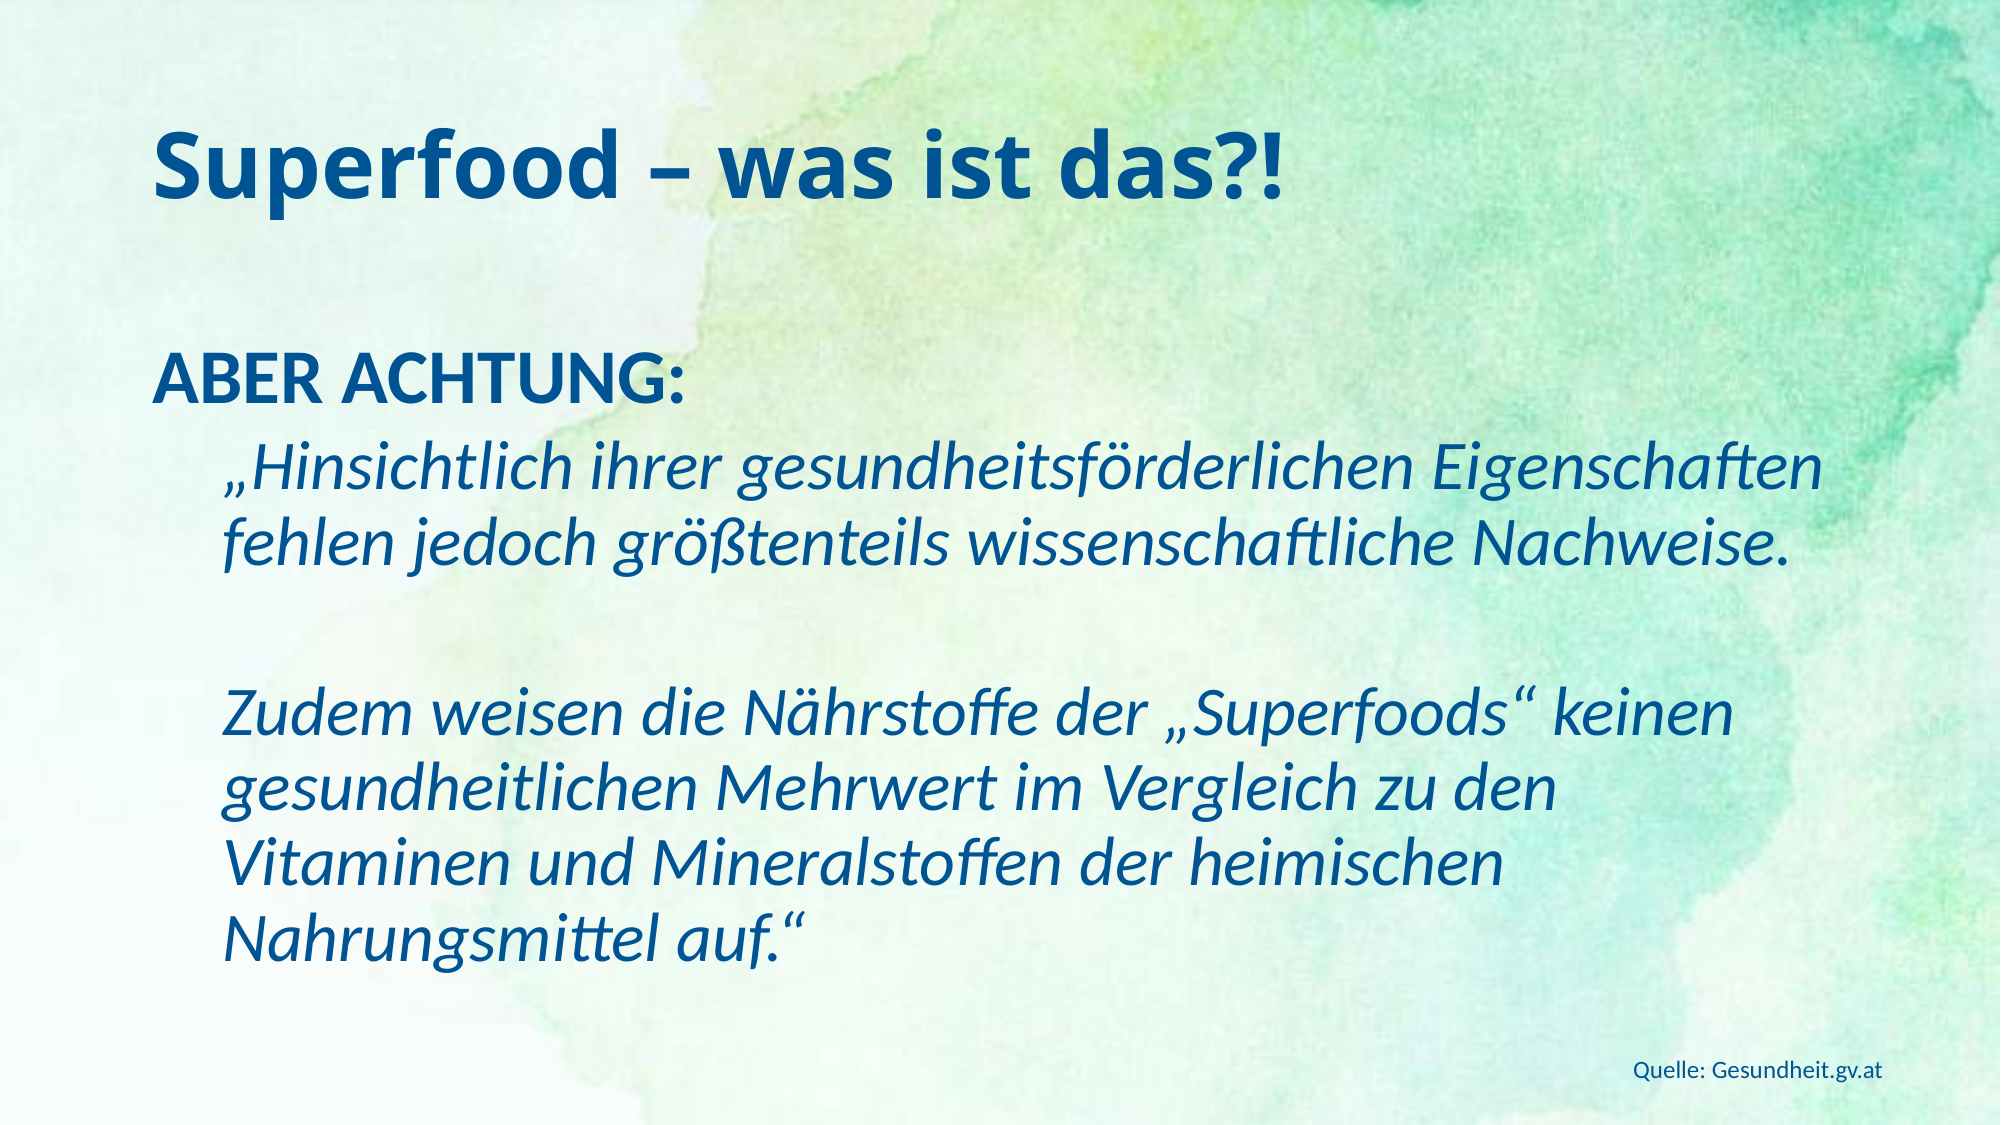

# Superfood – was ist das?!
ABER ACHTUNG:
„Hinsichtlich ihrer gesundheitsförderlichen Eigenschaften fehlen jedoch größtenteils wissenschaftliche Nachweise.
Zudem weisen die Nährstoffe der „Superfoods“ keinen gesundheitlichen Mehrwert im Vergleich zu den Vitaminen und Mineralstoffen der heimischen Nahrungsmittel auf.“
Quelle: Gesundheit.gv.at